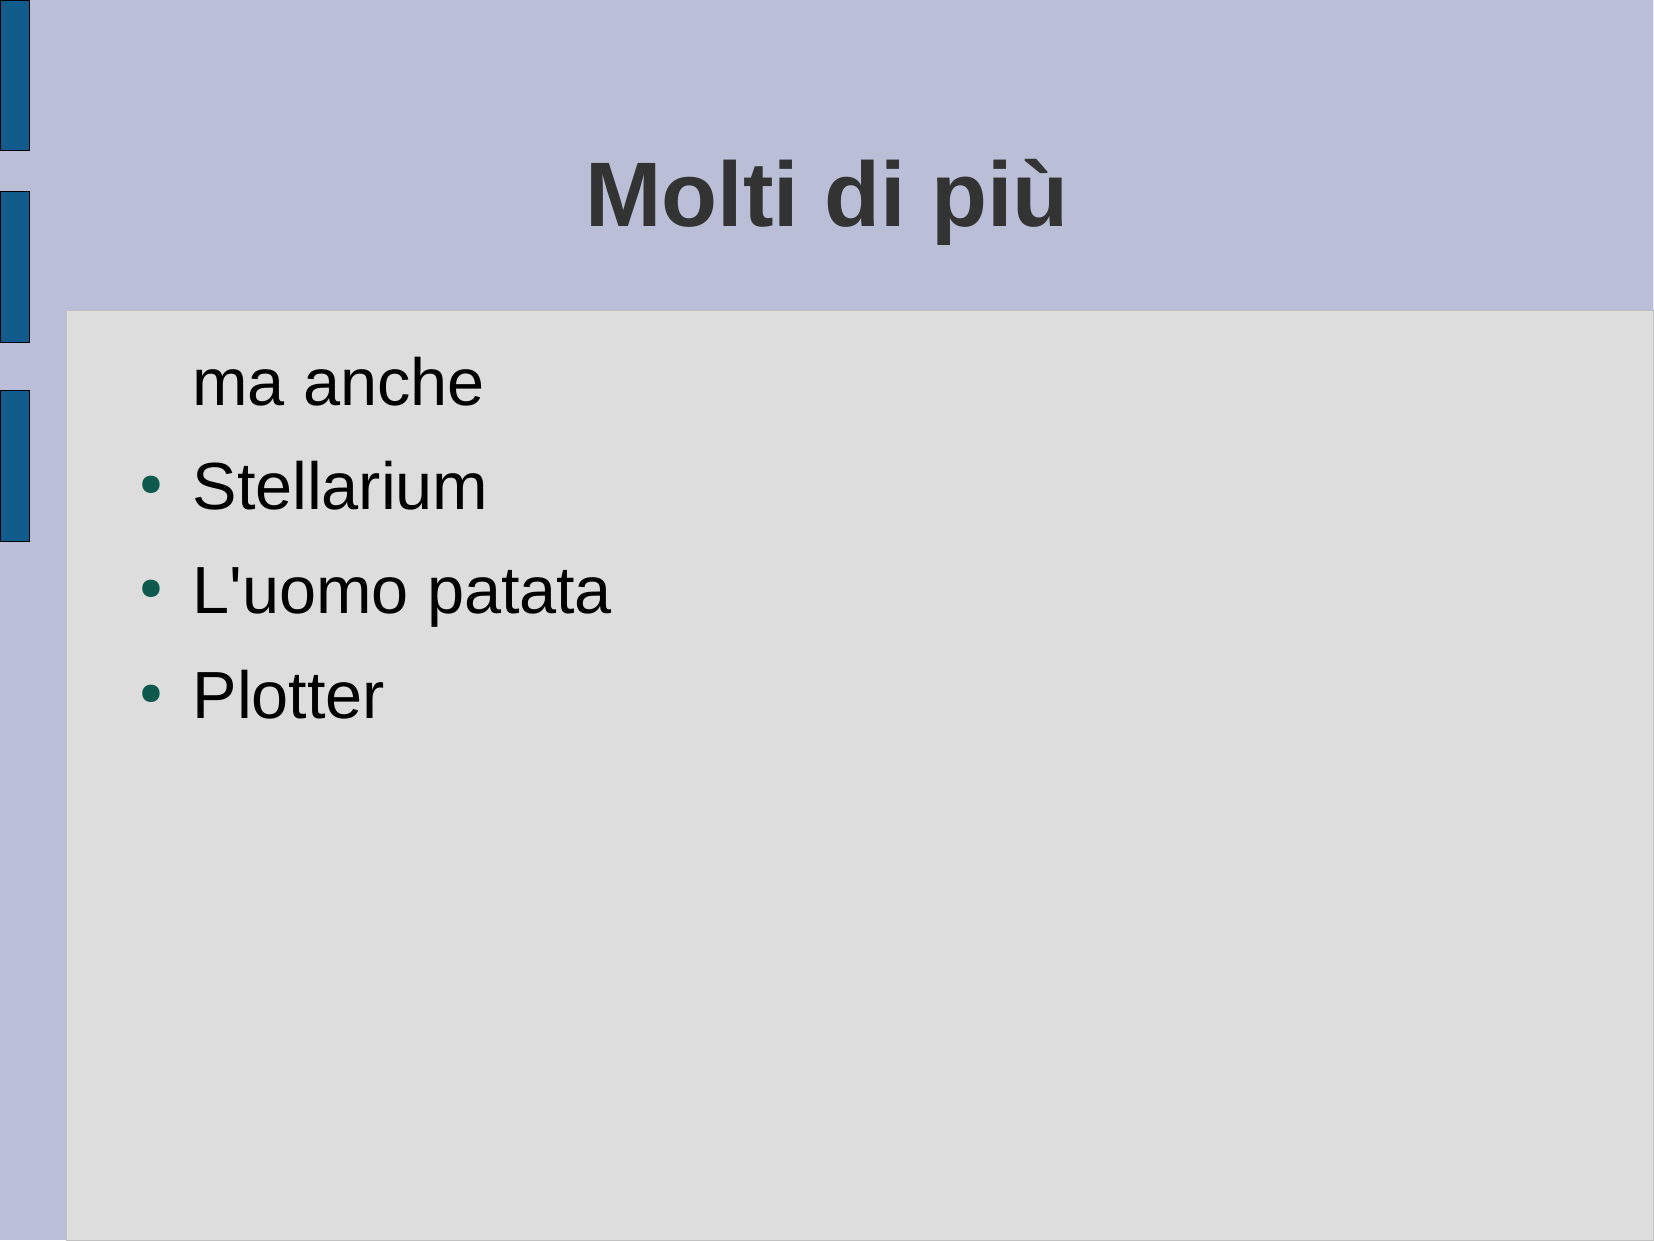

# Molti di più
ma anche
Stellarium
L'uomo patata
Plotter